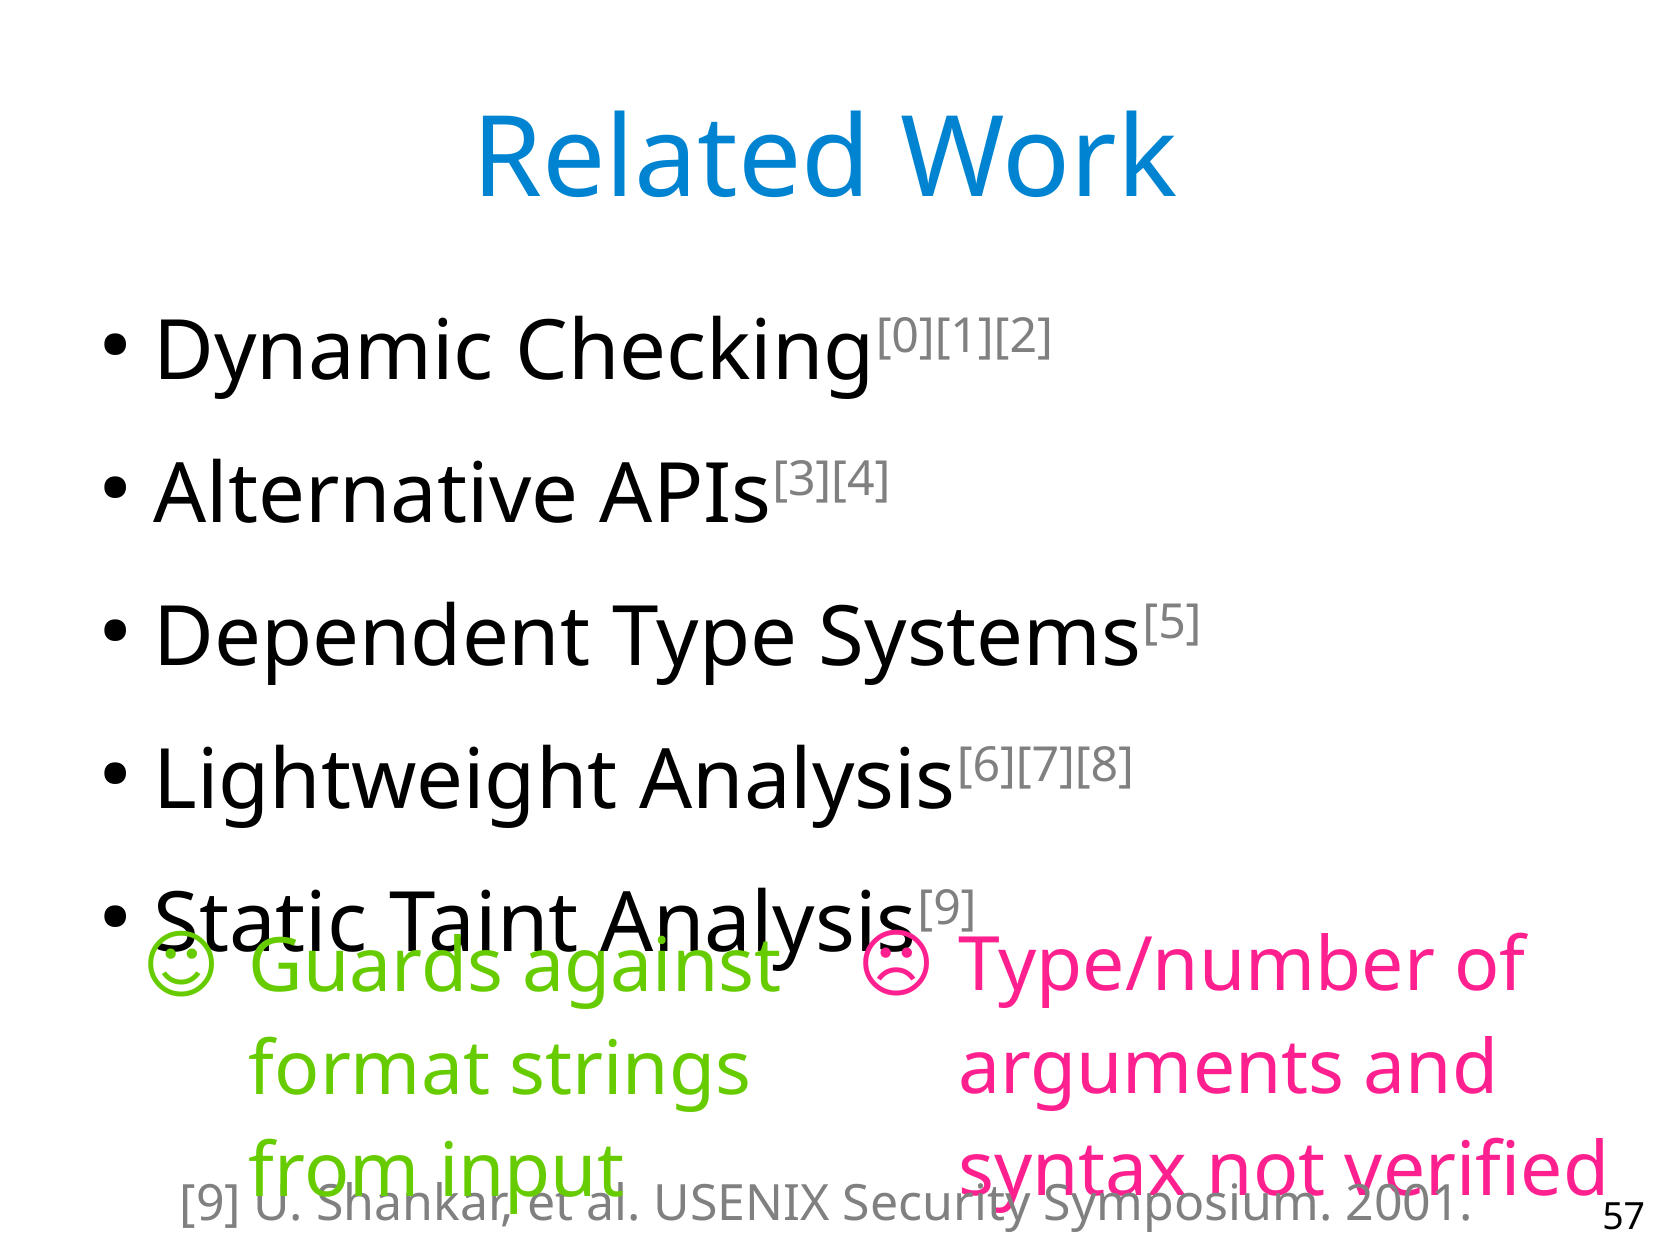

# Related Work
Dynamic Checking[0][1][2]
Alternative APIs[3][4]
Dependent Type Systems[5]
Lightweight Analysis[6][7][8]
Static Taint Analysis[9]
☹
Type/number of arguments and syntax not verified
☺
Guards against
format strings
from input
[9] U. Shankar, et al. USENIX Security Symposium. 2001.
57